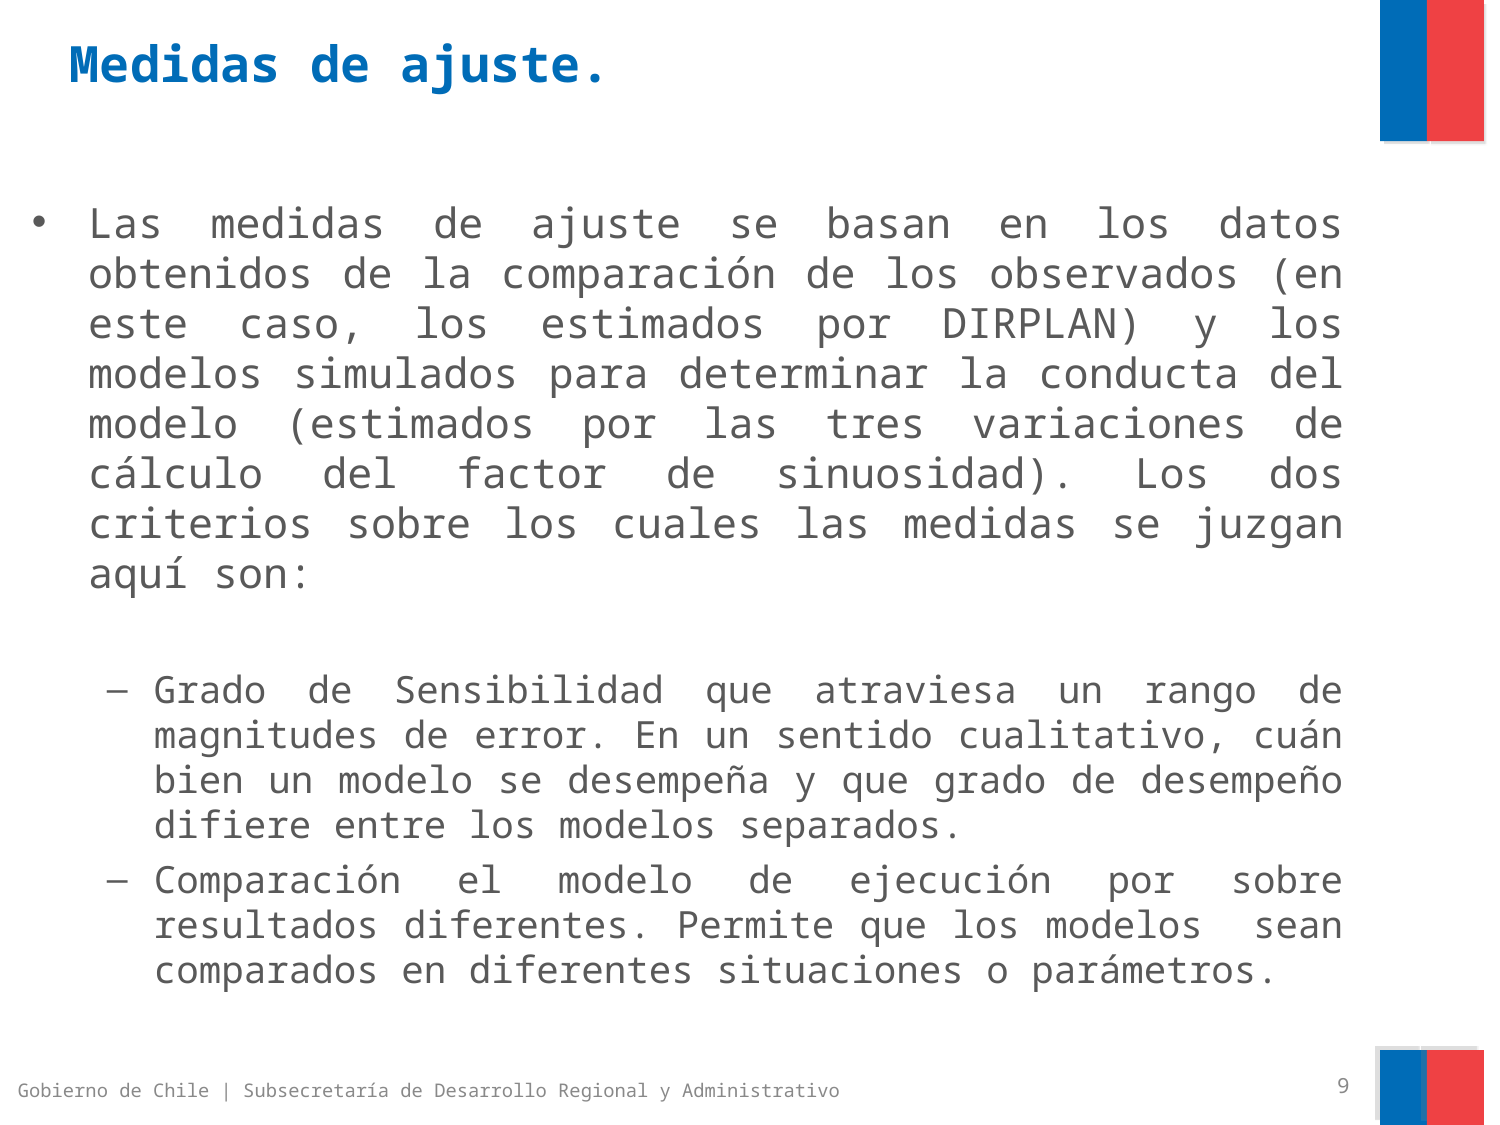

# Medidas de ajuste.
Las medidas de ajuste se basan en los datos obtenidos de la comparación de los observados (en este caso, los estimados por DIRPLAN) y los modelos simulados para determinar la conducta del modelo (estimados por las tres variaciones de cálculo del factor de sinuosidad). Los dos criterios sobre los cuales las medidas se juzgan aquí son:
Grado de Sensibilidad que atraviesa un rango de magnitudes de error. En un sentido cualitativo, cuán bien un modelo se desempeña y que grado de desempeño difiere entre los modelos separados.
Comparación el modelo de ejecución por sobre resultados diferentes. Permite que los modelos sean comparados en diferentes situaciones o parámetros.
Gobierno de Chile | Subsecretaría de Desarrollo Regional y Administrativo